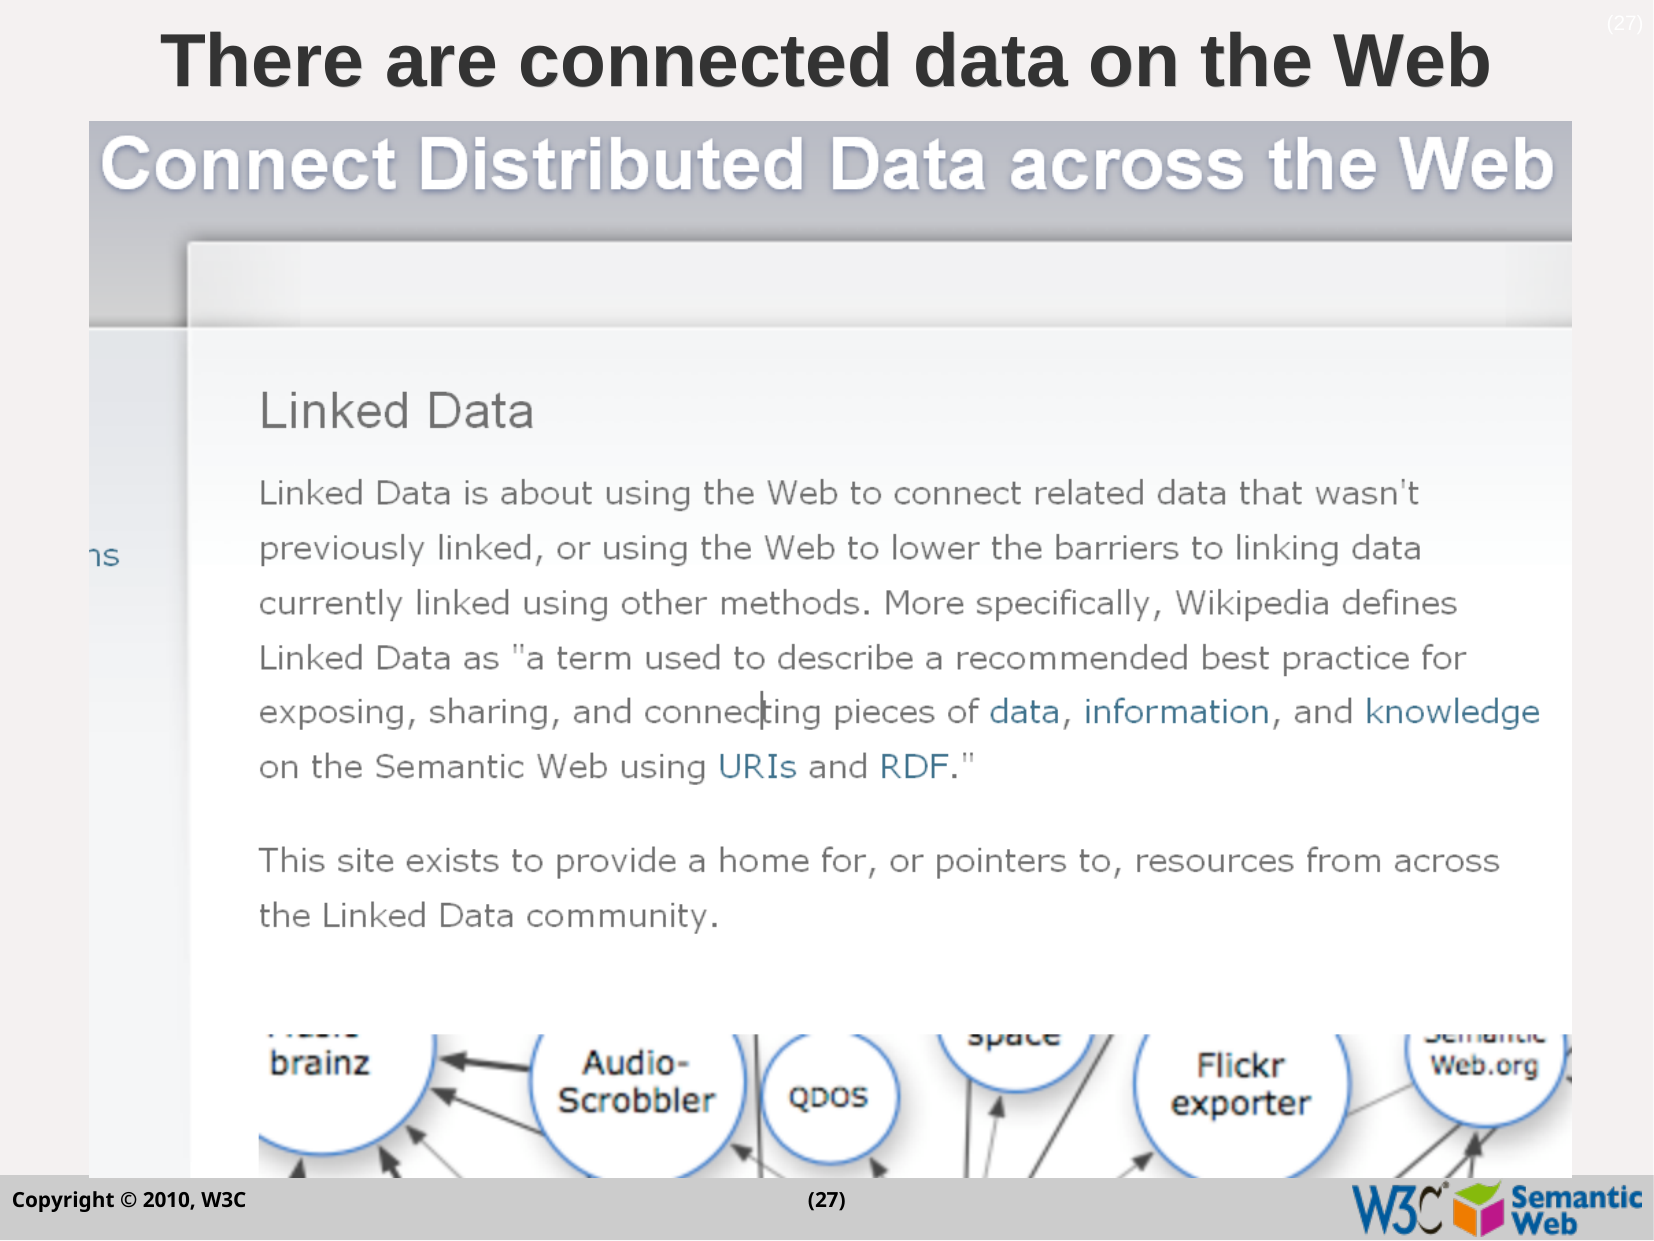

# There are connected data on the Web